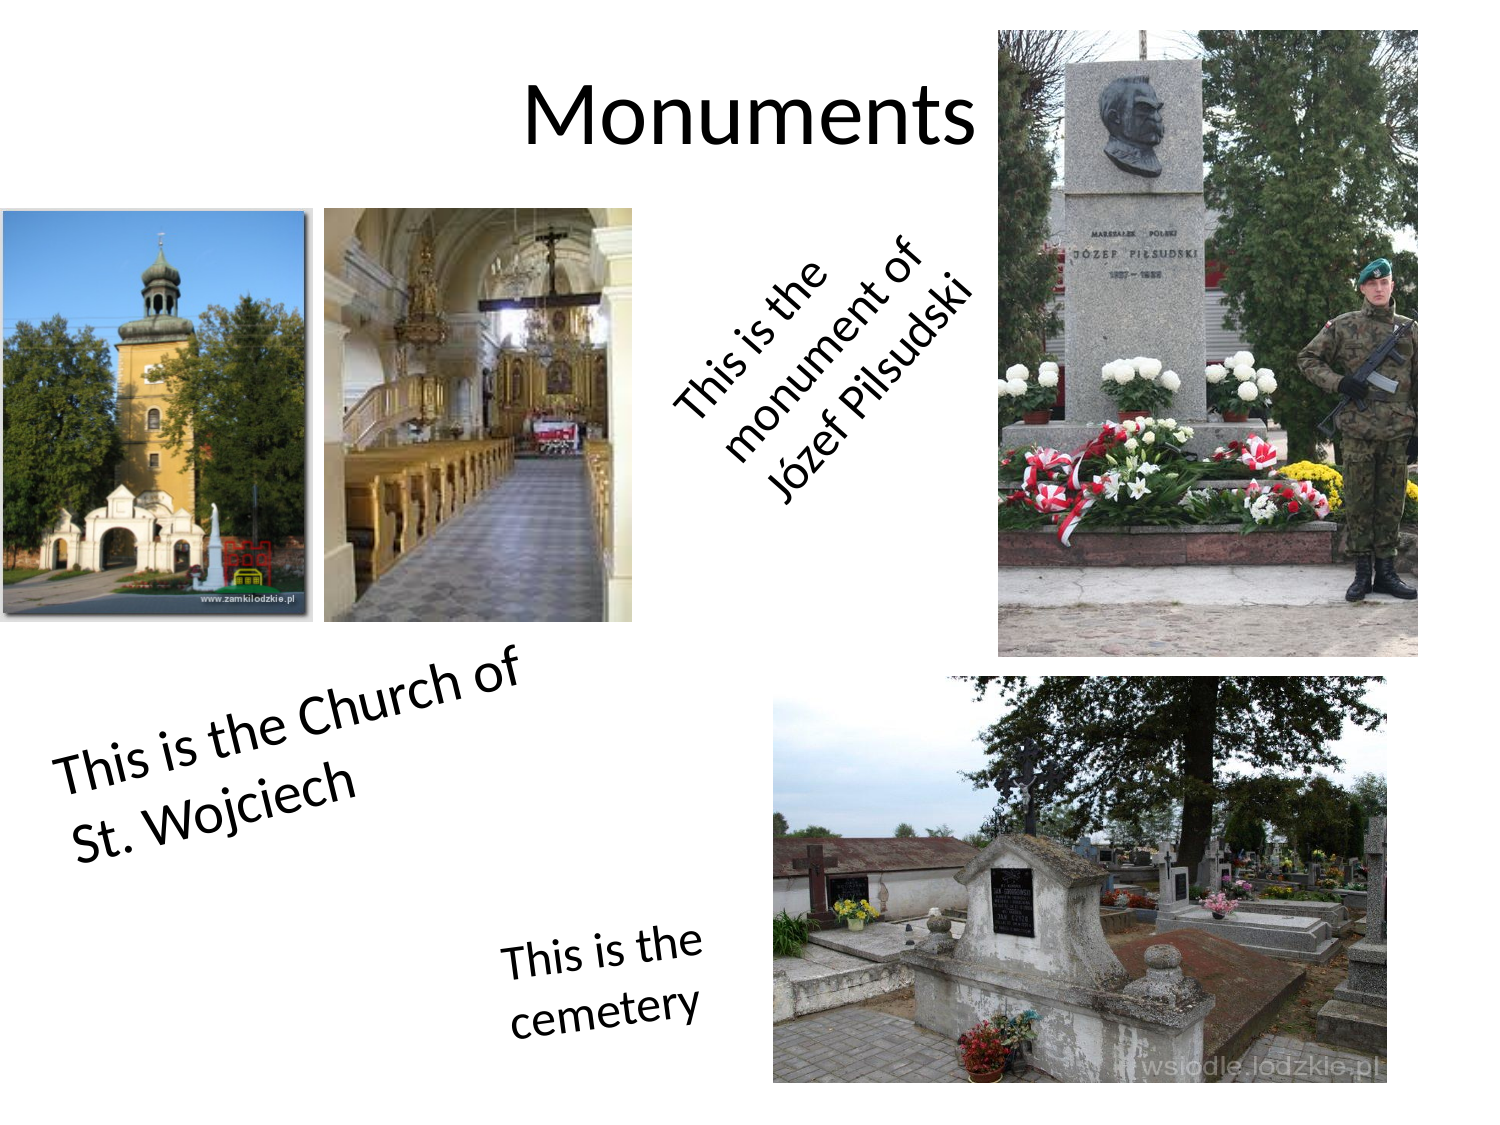

# Monuments
This is the monument of Józef Pilsudski
This is the Church of St. Wojciech
This is the cemetery